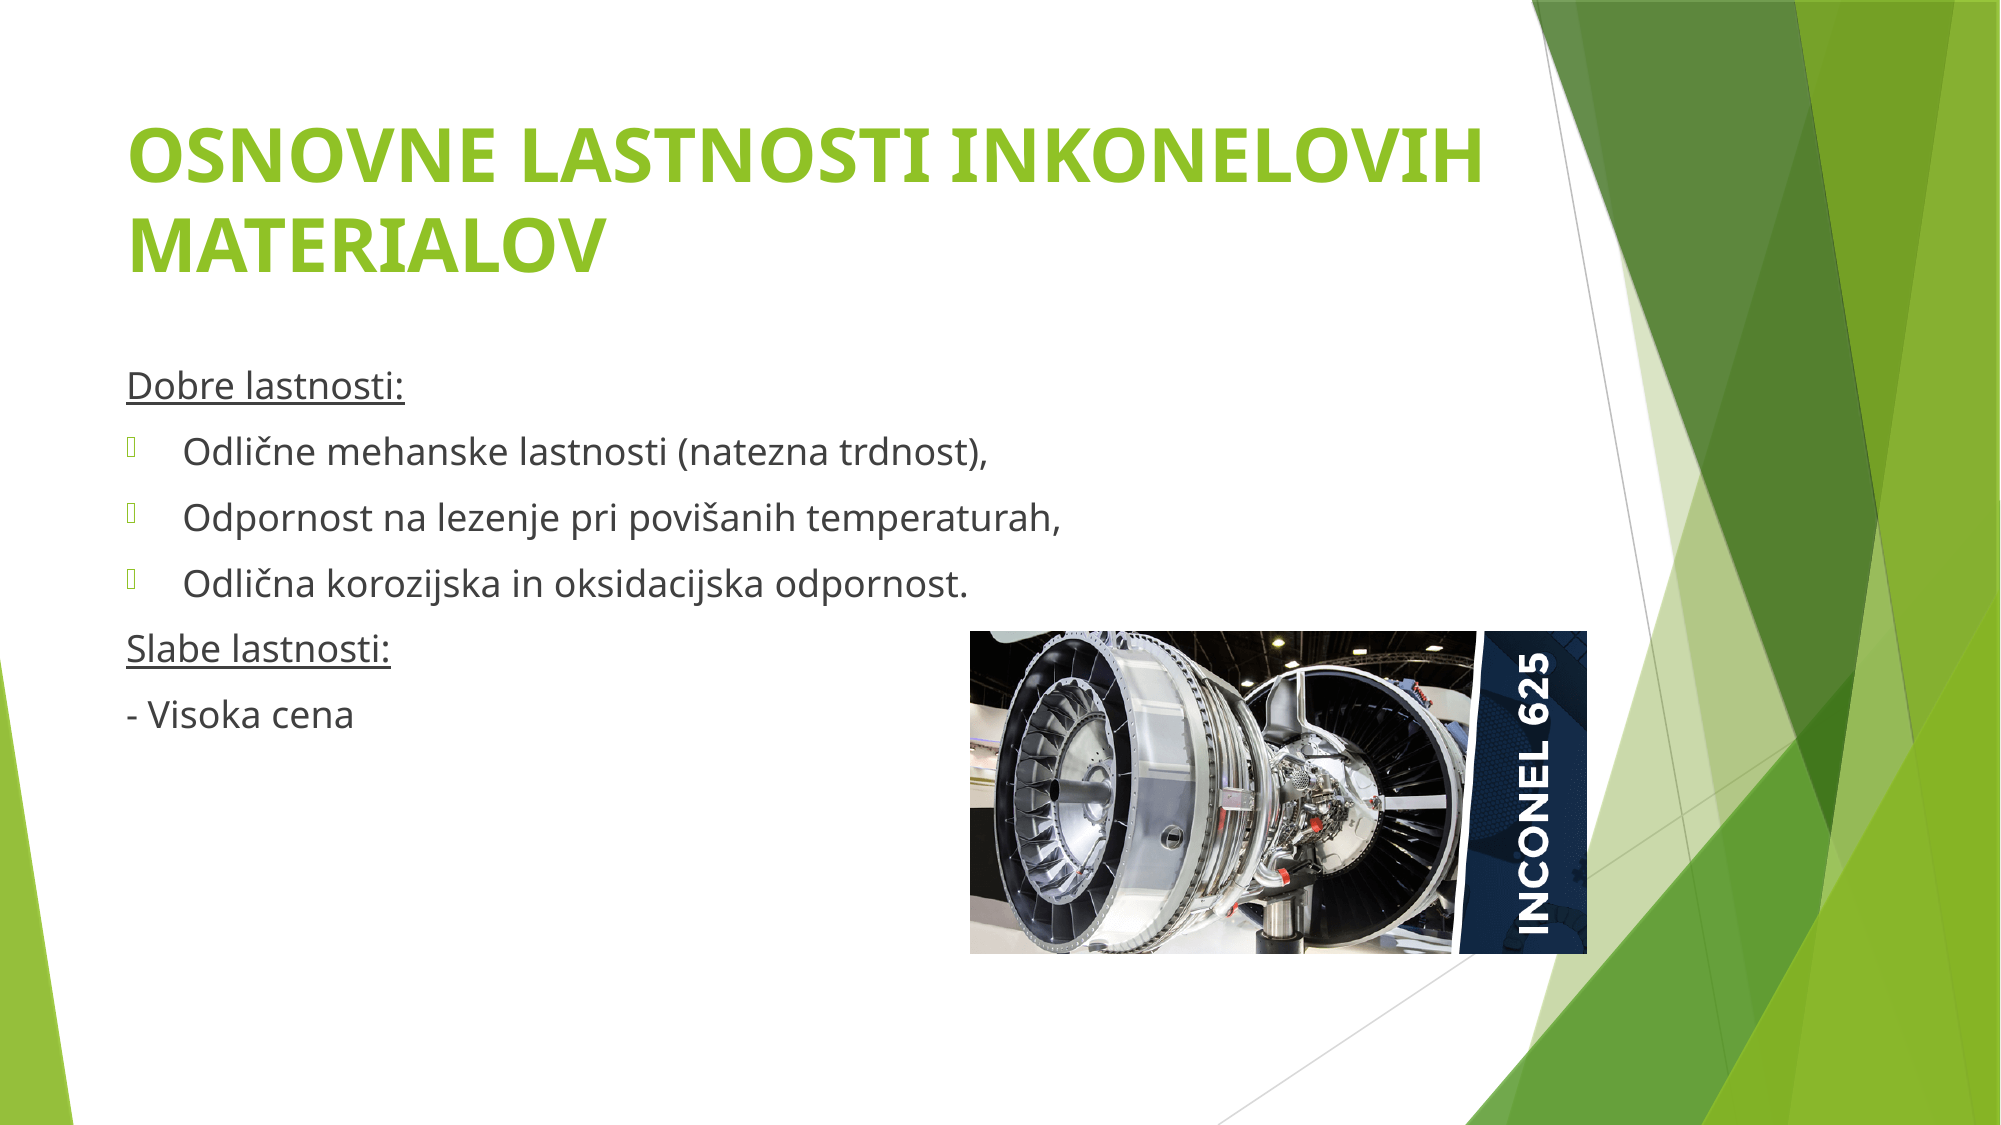

# OSNOVNE LASTNOSTI INKONELOVIH MATERIALOV
Dobre lastnosti:
Odlične mehanske lastnosti (natezna trdnost),
Odpornost na lezenje pri povišanih temperaturah,
Odlična korozijska in oksidacijska odpornost.
Slabe lastnosti:
- Visoka cena